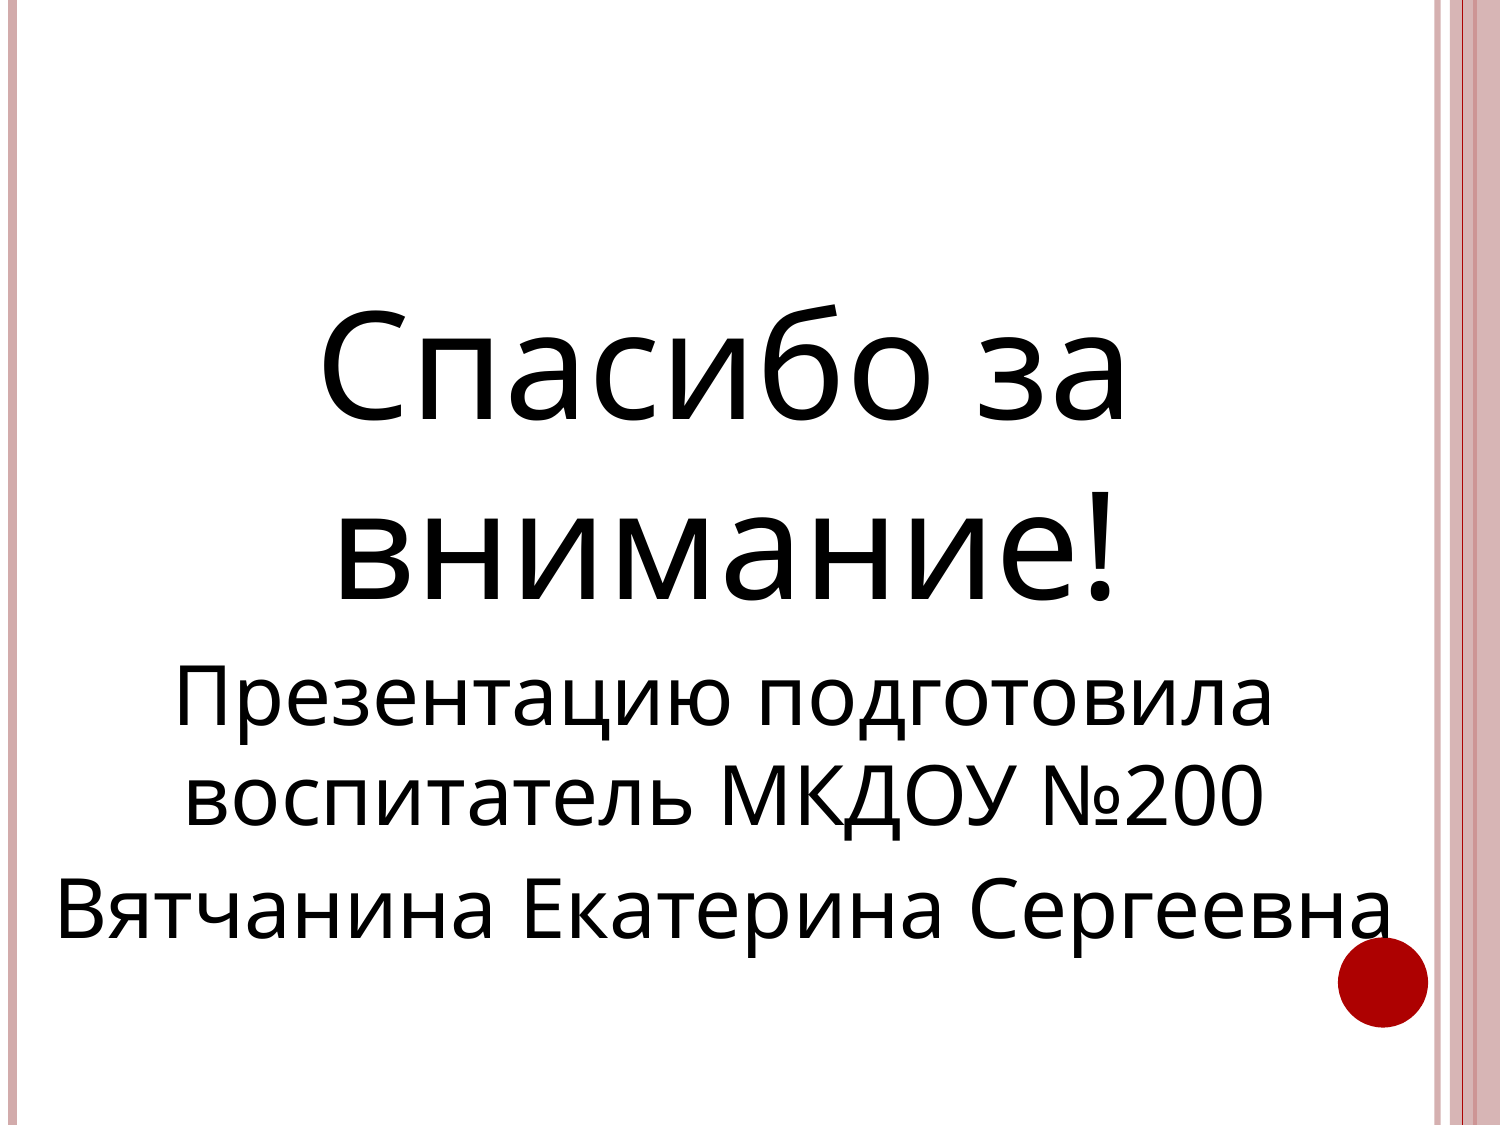

# Спасибо за внимание!
Презентацию подготовила воспитатель МКДОУ №200
Вятчанина Екатерина Сергеевна